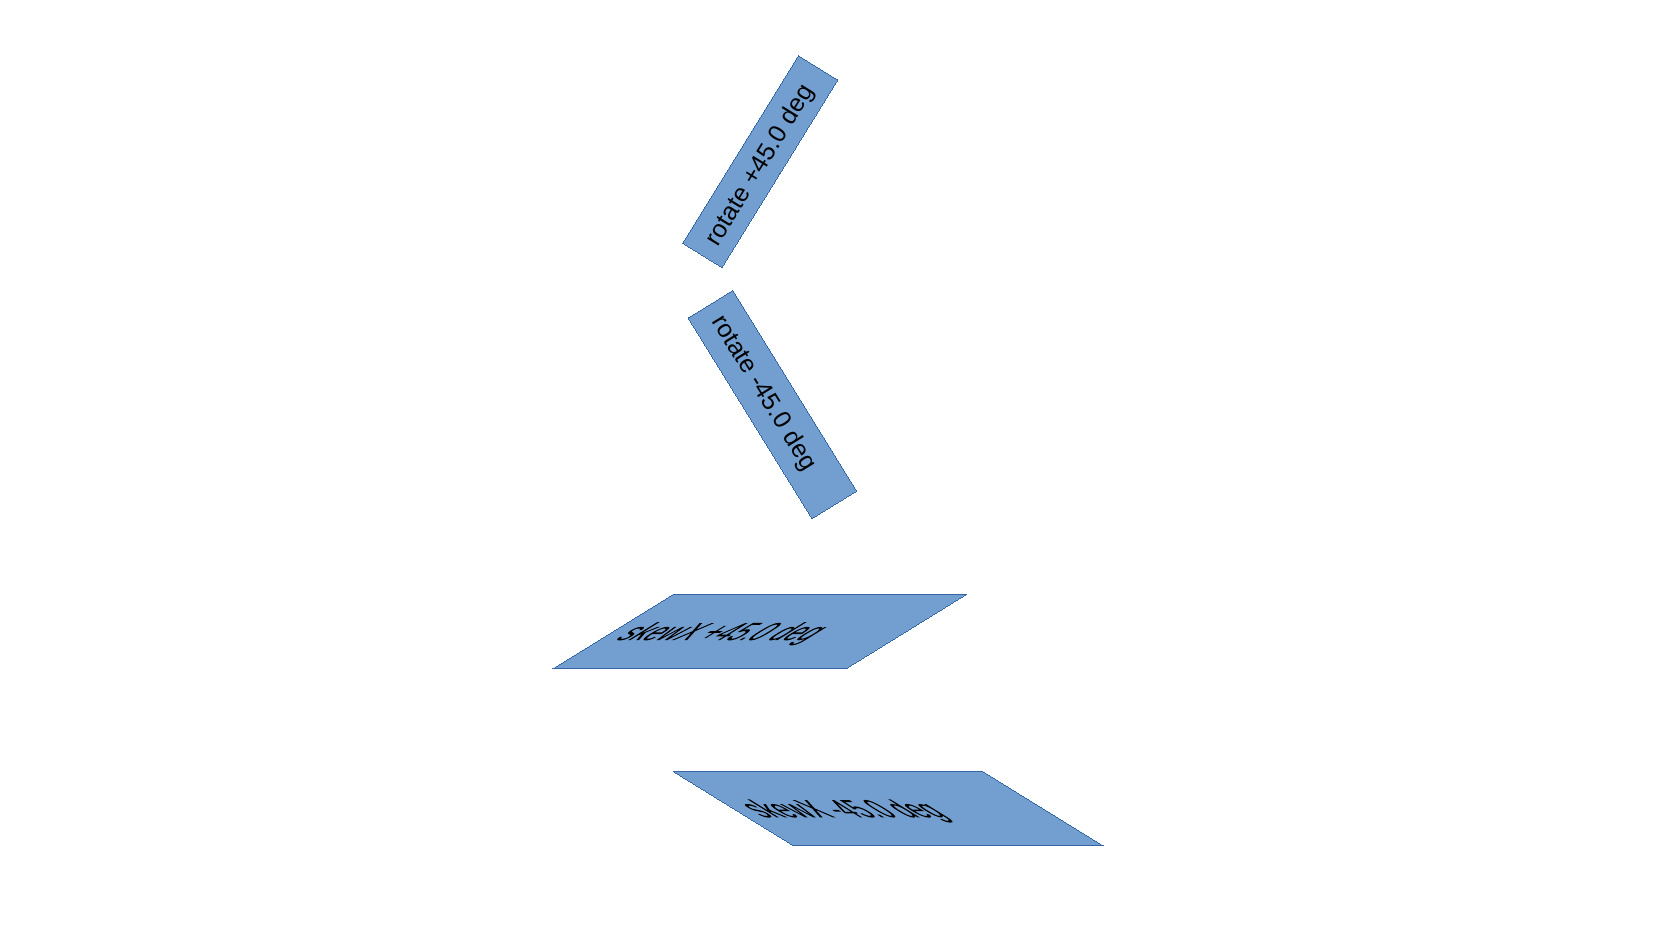

rotate +45.0 deg
rotate -45.0 deg
skewX +45.0 deg
skewX -45.0 deg